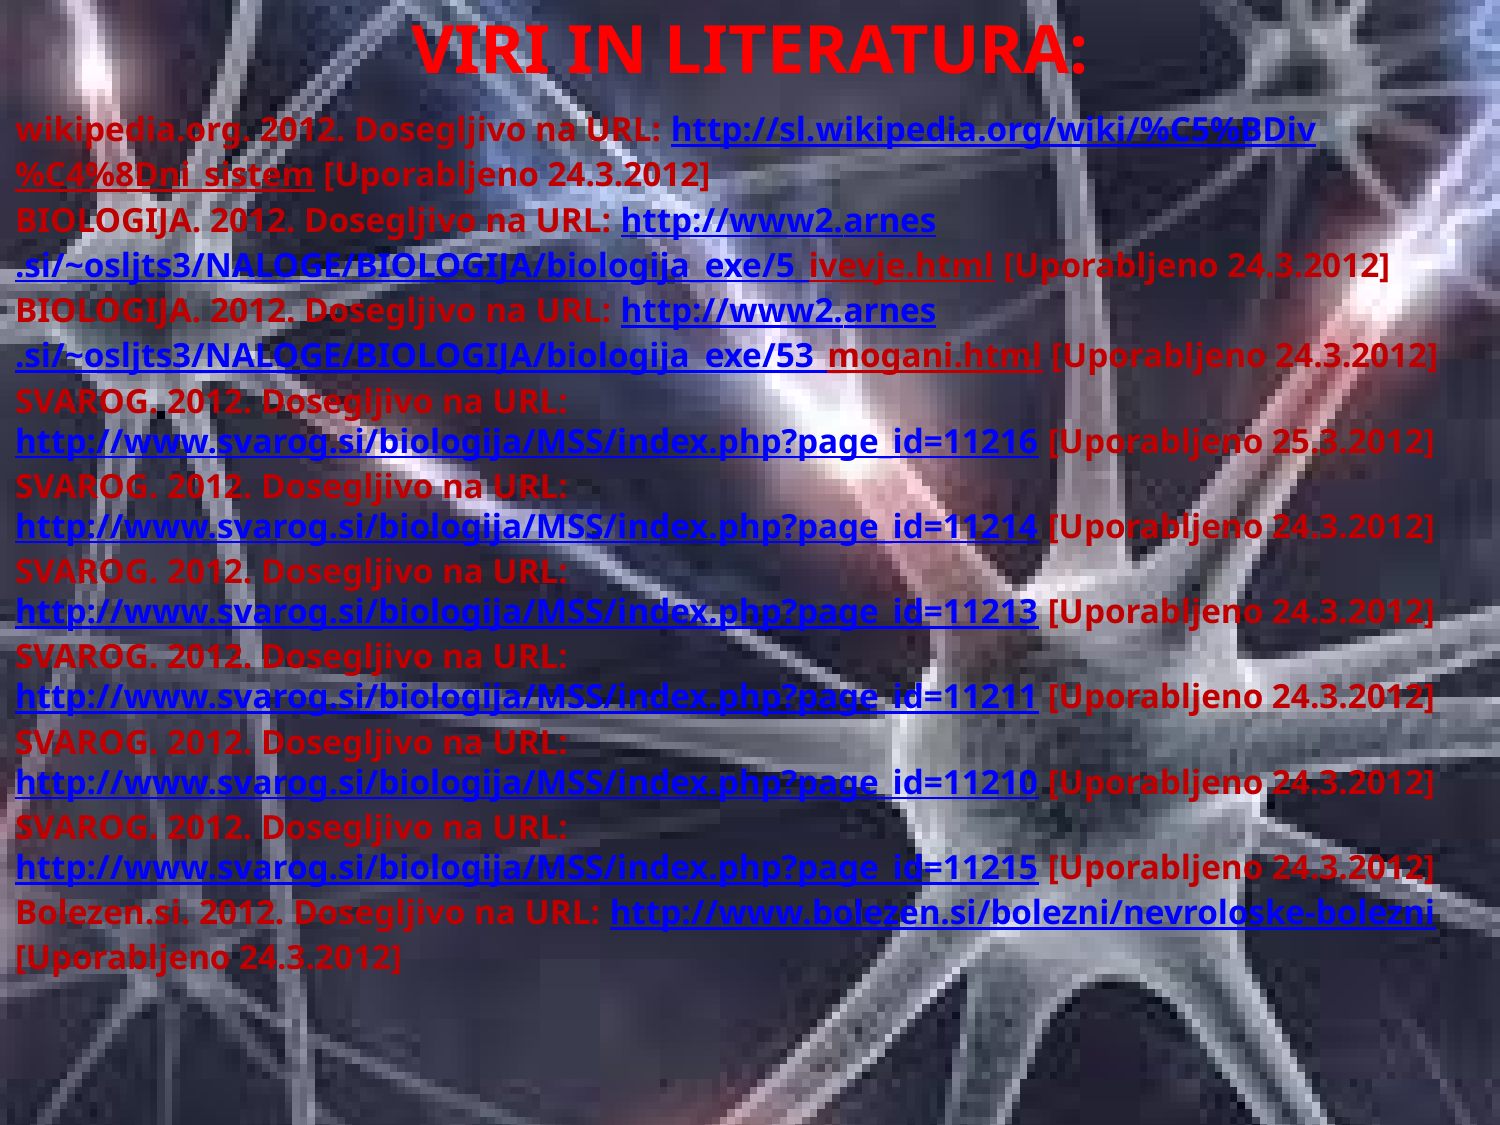

# wikipedia.org. 2012. Dosegljivo na URL: http://sl.wikipedia.org/wiki/%C5%BDiv%C4%8Dni_sistem [Uporabljeno 24.3.2012] BIOLOGIJA. 2012. Dosegljivo na URL: http://www2.arnes.si/~osljts3/NALOGE/BIOLOGIJA/biologija_exe/5_ivevje.html [Uporabljeno 24.3.2012] BIOLOGIJA. 2012. Dosegljivo na URL: http://www2.arnes.si/~osljts3/NALOGE/BIOLOGIJA/biologija_exe/53_mogani.html [Uporabljeno 24.3.2012] SVAROG. 2012. Dosegljivo na URL: http://www.svarog.si/biologija/MSS/index.php?page_id=11216 [Uporabljeno 25.3.2012] SVAROG. 2012. Dosegljivo na URL: http://www.svarog.si/biologija/MSS/index.php?page_id=11214 [Uporabljeno 24.3.2012] SVAROG. 2012. Dosegljivo na URL: http://www.svarog.si/biologija/MSS/index.php?page_id=11213 [Uporabljeno 24.3.2012] SVAROG. 2012. Dosegljivo na URL: http://www.svarog.si/biologija/MSS/index.php?page_id=11211 [Uporabljeno 24.3.2012] SVAROG. 2012. Dosegljivo na URL: http://www.svarog.si/biologija/MSS/index.php?page_id=11210 [Uporabljeno 24.3.2012] SVAROG. 2012. Dosegljivo na URL: http://www.svarog.si/biologija/MSS/index.php?page_id=11215 [Uporabljeno 24.3.2012] Bolezen.si. 2012. Dosegljivo na URL: http://www.bolezen.si/bolezni/nevroloske-bolezni [Uporabljeno 24.3.2012]
VIRI IN LITERATURA: